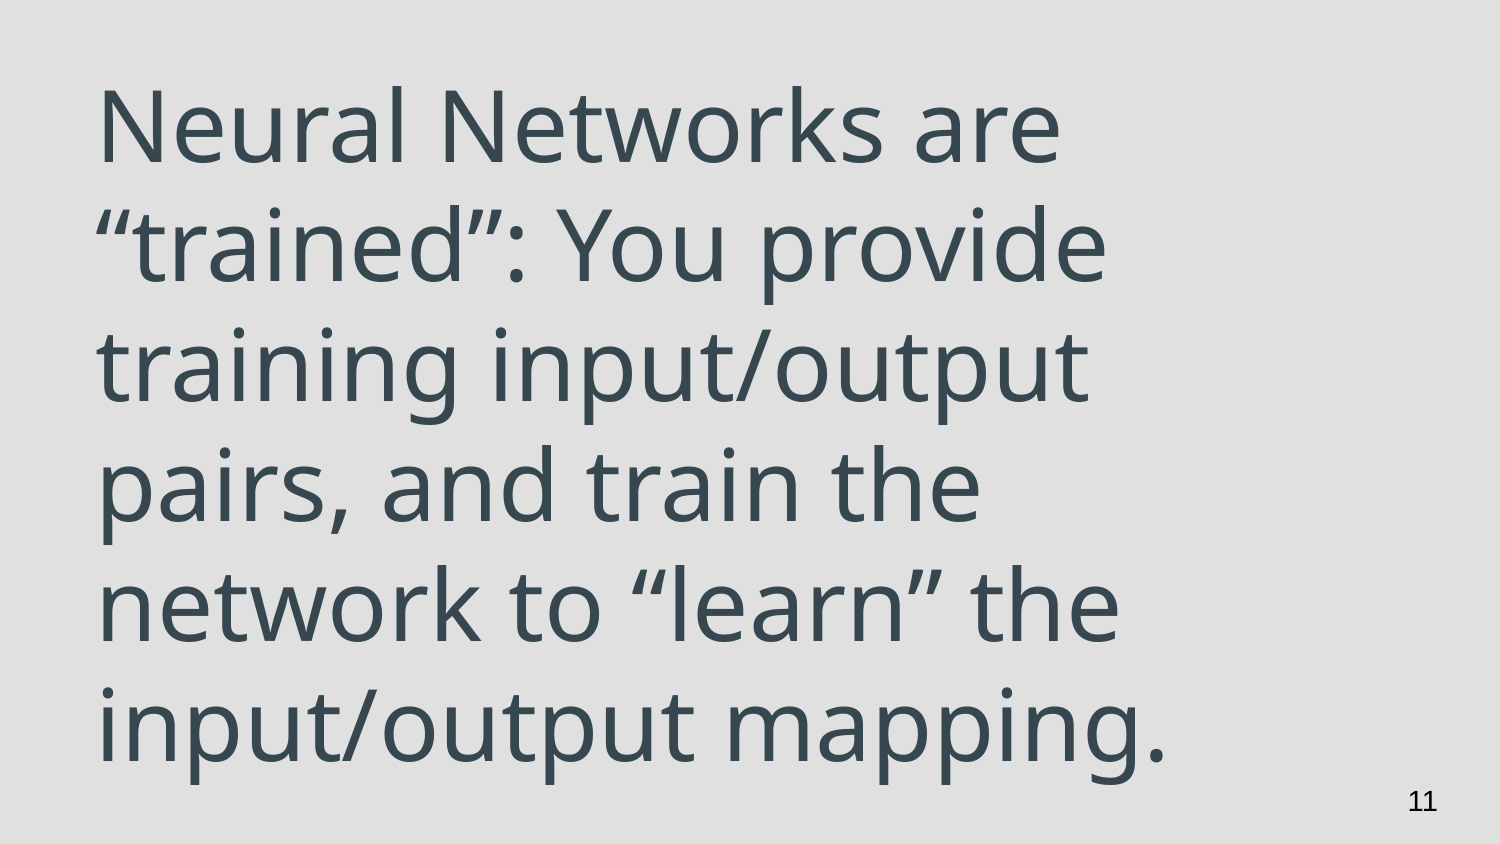

# Neural Networks are “trained”: You provide training input/output pairs, and train the network to “learn” the input/output mapping.